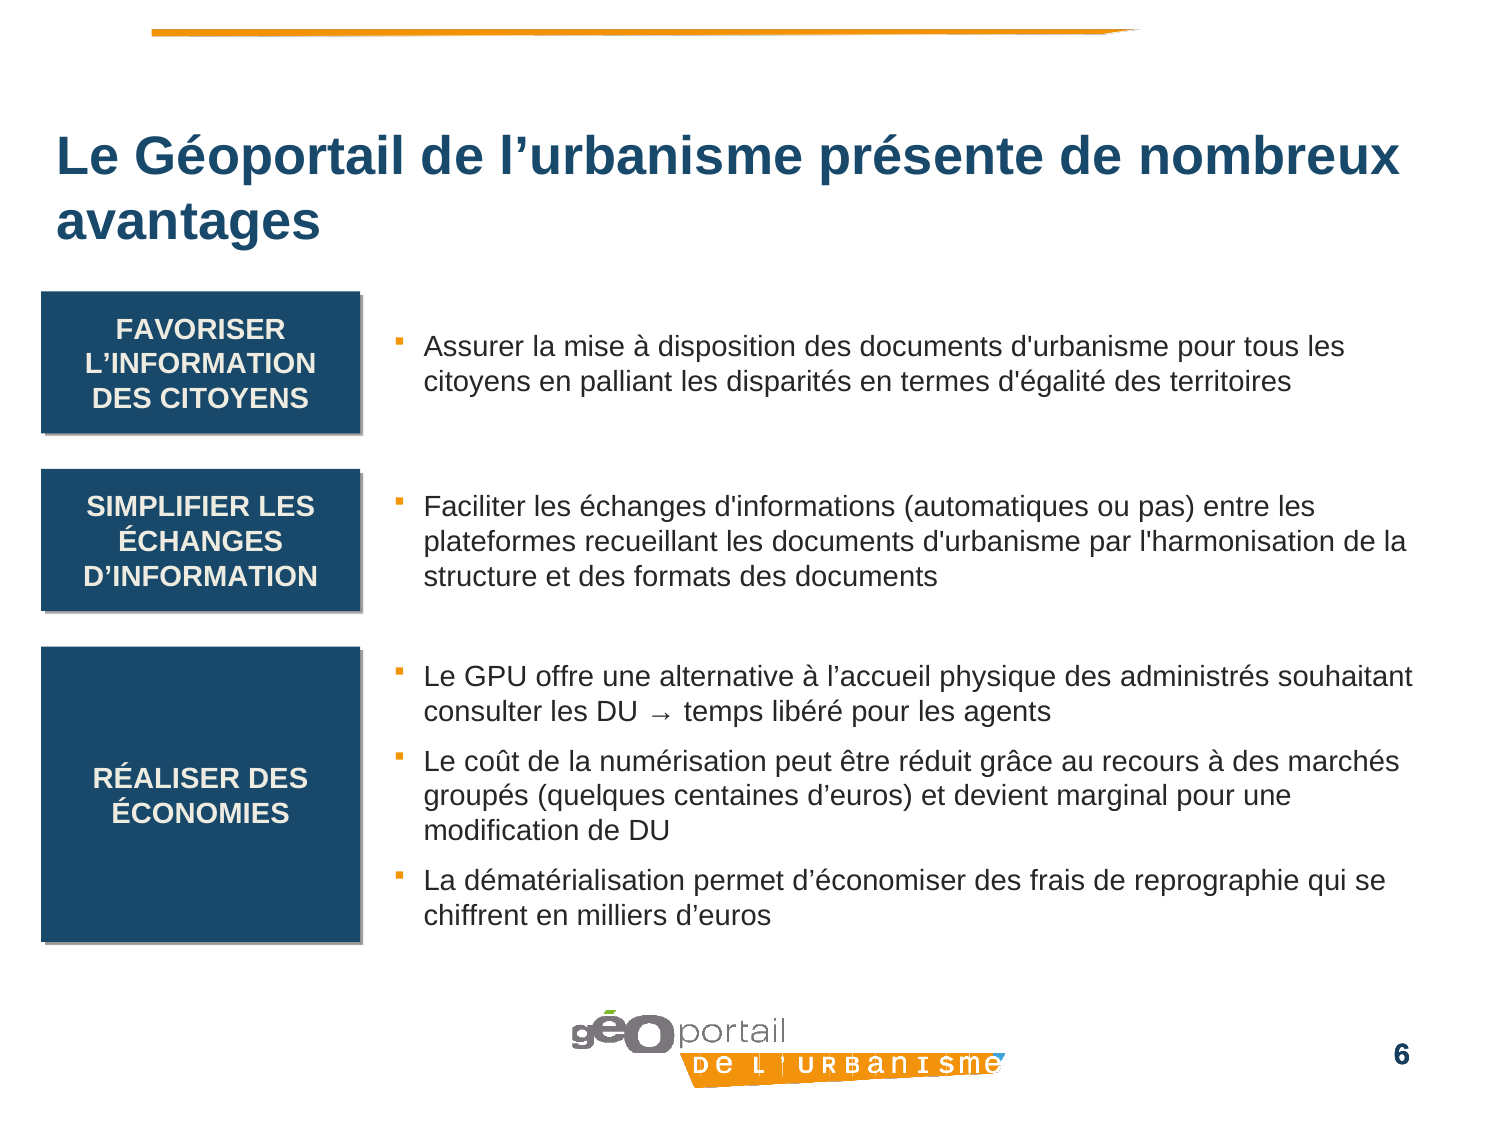

# Le Géoportail de l’urbanisme présente de nombreux avantages
FAVORISER L’INFORMATION DES CITOYENS
Assurer la mise à disposition des documents d'urbanisme pour tous les citoyens en palliant les disparités en termes d'égalité des territoires
SIMPLIFIER LES ÉCHANGES D’INFORMATION
Faciliter les échanges d'informations (automatiques ou pas) entre les plateformes recueillant les documents d'urbanisme par l'harmonisation de la structure et des formats des documents
RÉALISER DES ÉCONOMIES
Le GPU offre une alternative à l’accueil physique des administrés souhaitant consulter les DU → temps libéré pour les agents
Le coût de la numérisation peut être réduit grâce au recours à des marchés groupés (quelques centaines d’euros) et devient marginal pour une modification de DU
La dématérialisation permet d’économiser des frais de reprographie qui se chiffrent en milliers d’euros